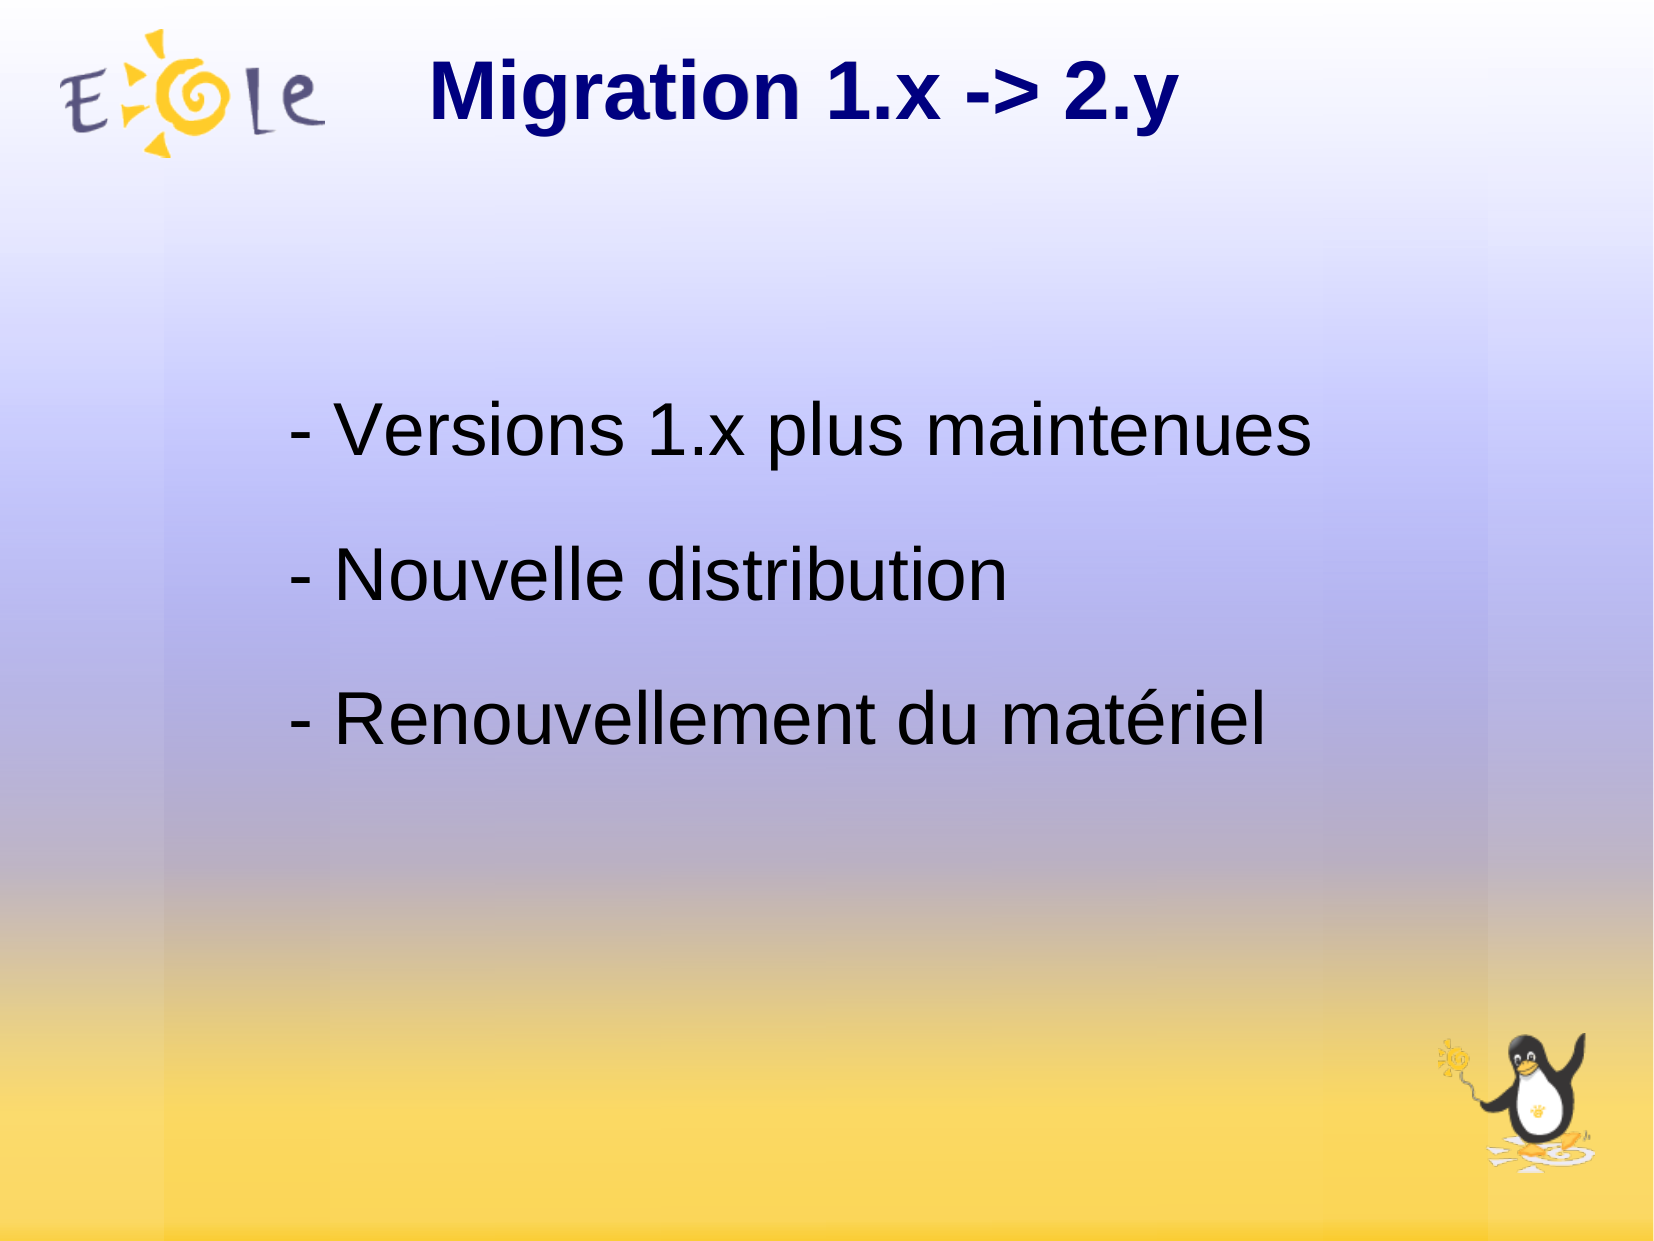

Migration 1.x -> 2.y
- Versions 1.x plus maintenues
- Nouvelle distribution
- Renouvellement du matériel